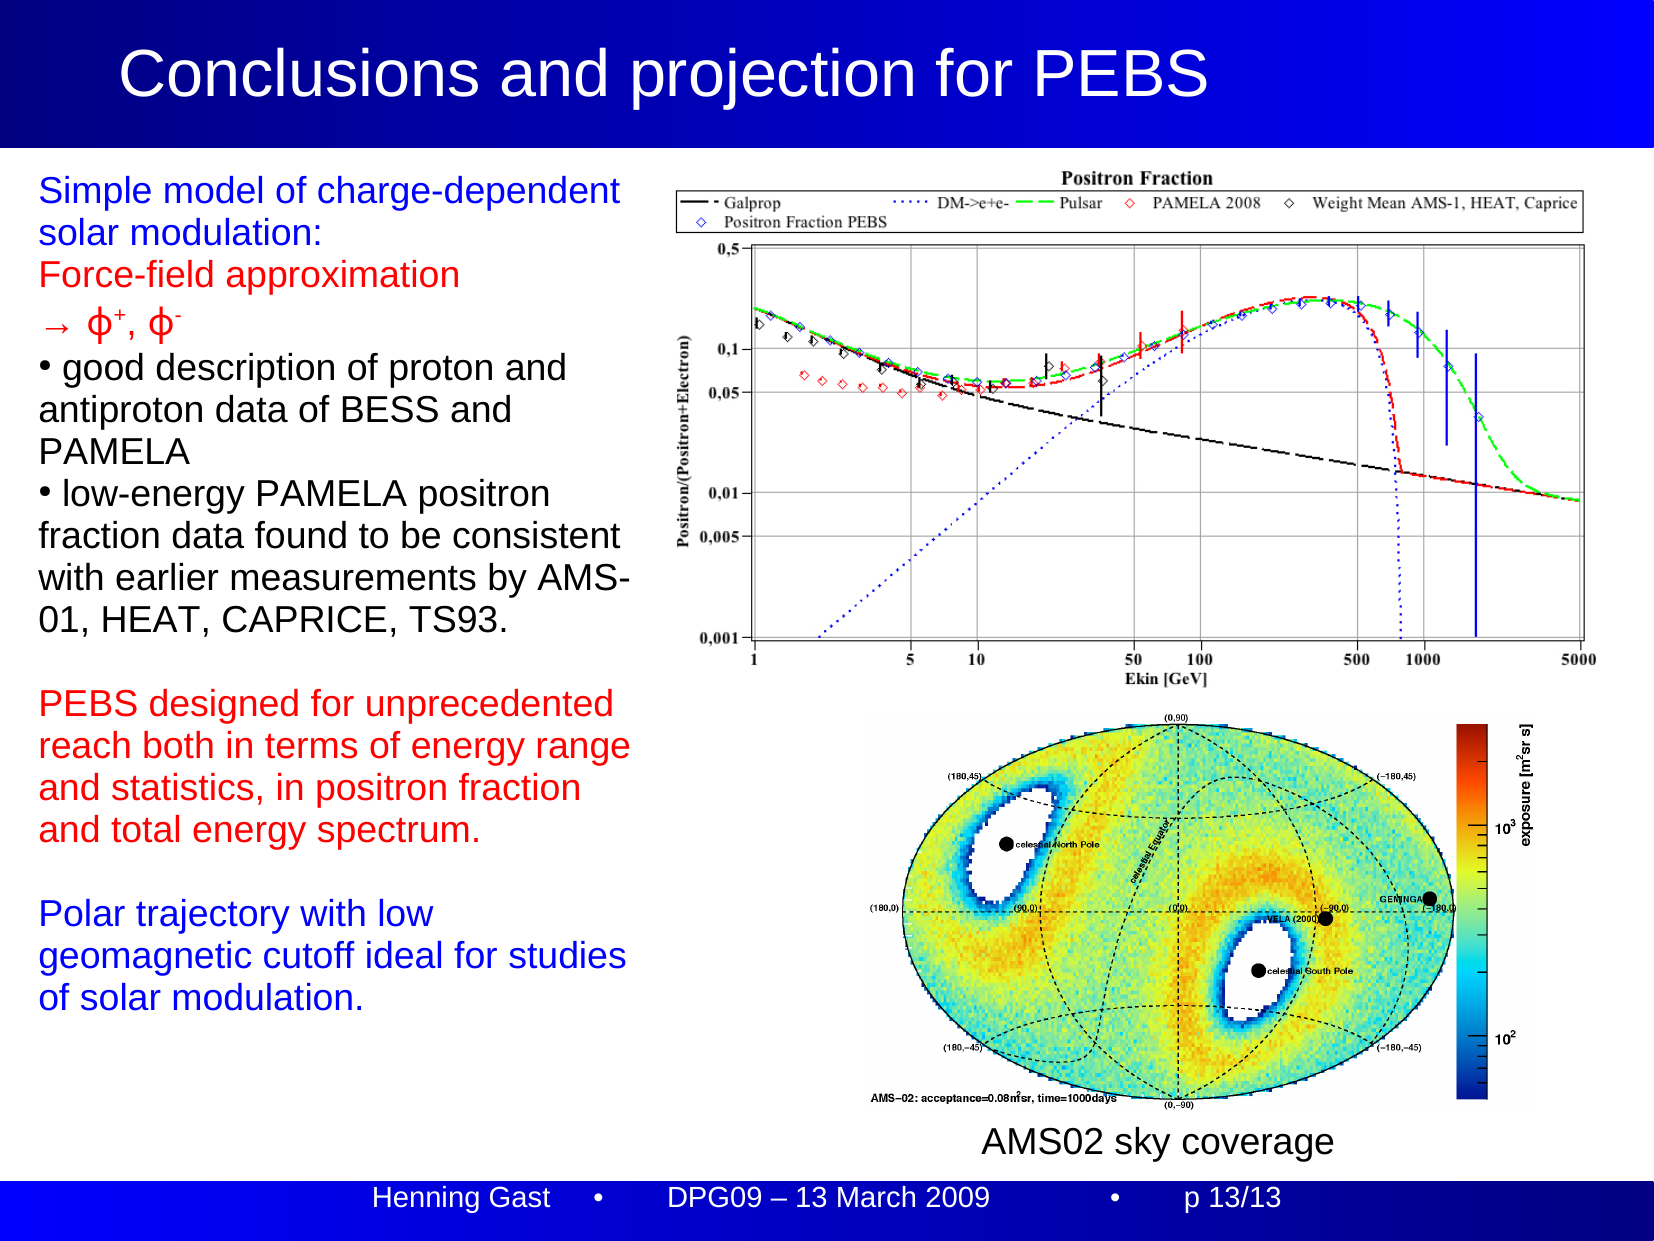

# Conclusions and projection for PEBS
Simple model of charge-dependent solar modulation:
Force-field approximation
→ ϕ+, ϕ-
 good description of proton and antiproton data of BESS and PAMELA
 low-energy PAMELA positron fraction data found to be consistent with earlier measurements by AMS-01, HEAT, CAPRICE, TS93.
PEBS designed for unprecedented reach both in terms of energy range and statistics, in positron fraction and total energy spectrum.
Polar trajectory with low geomagnetic cutoff ideal for studies of solar modulation.
AMS02 sky coverage